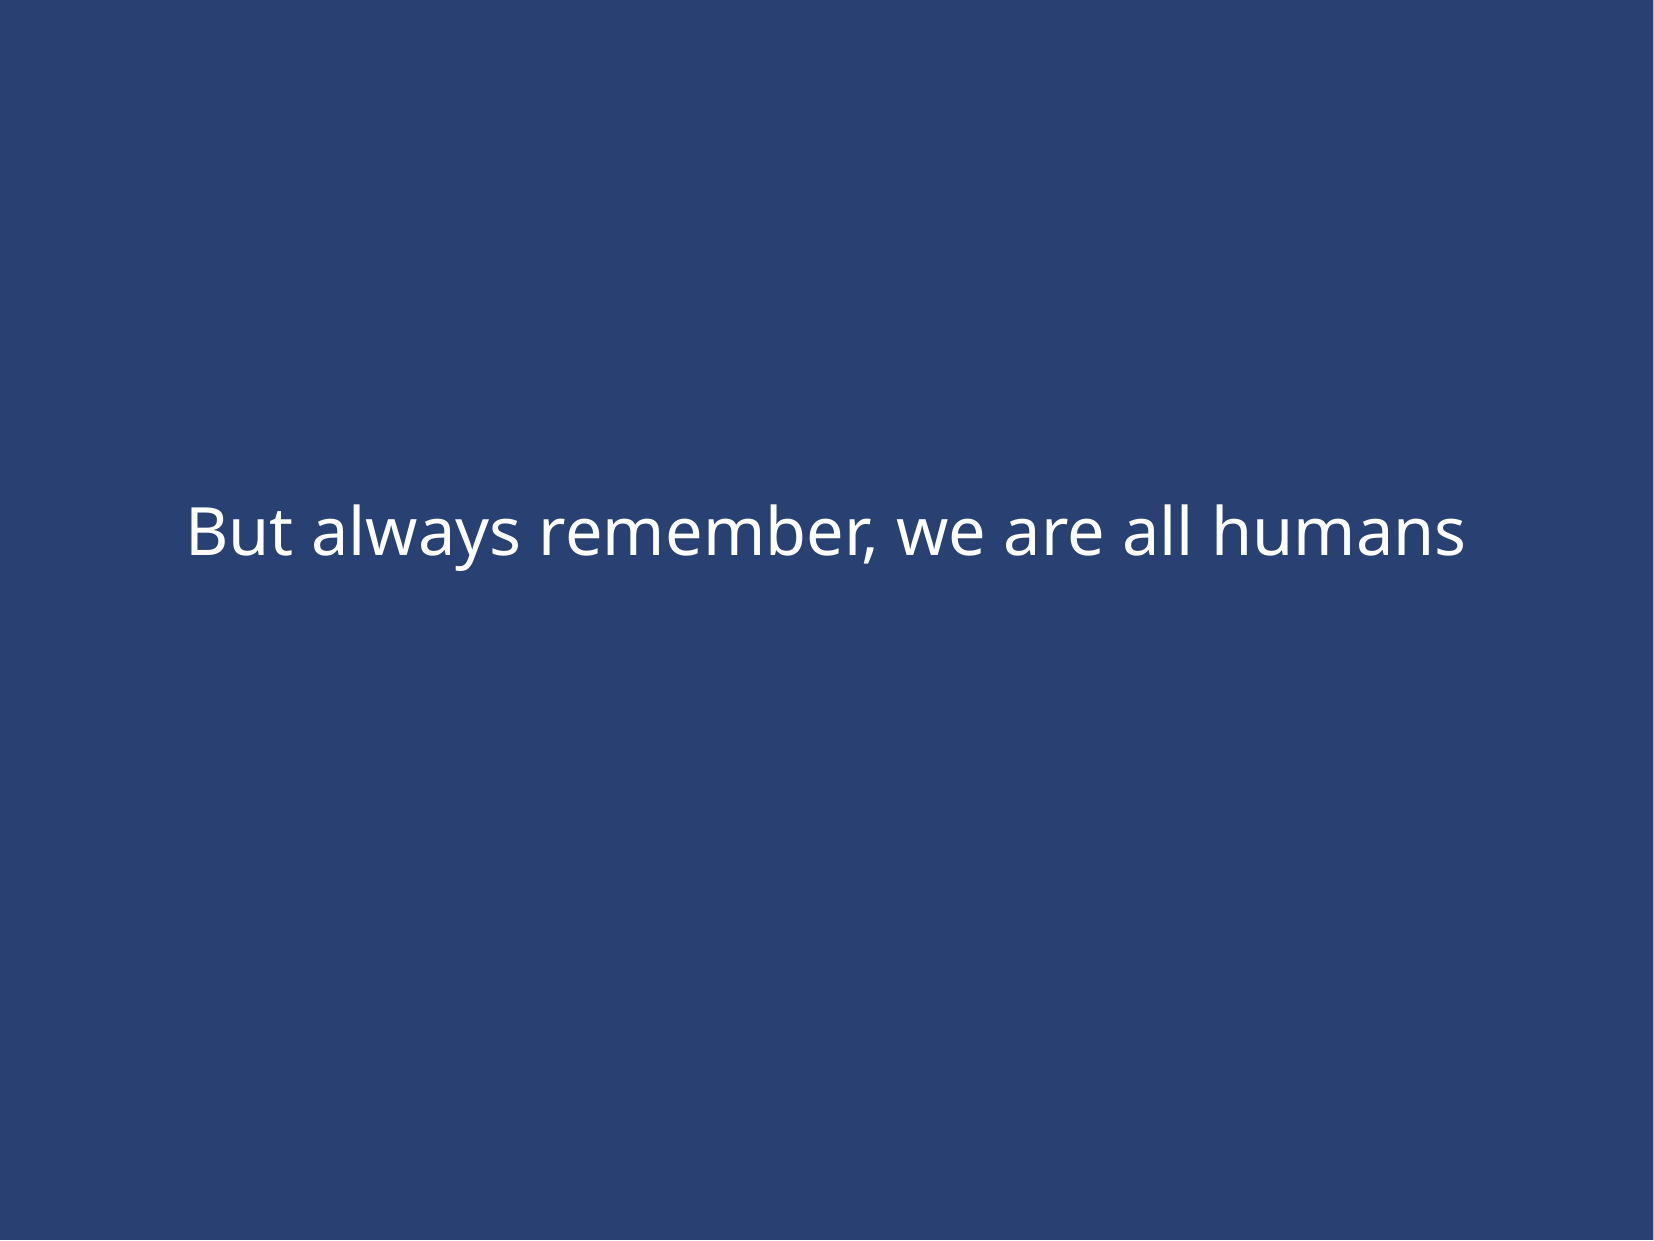

# But always remember, we are all humans